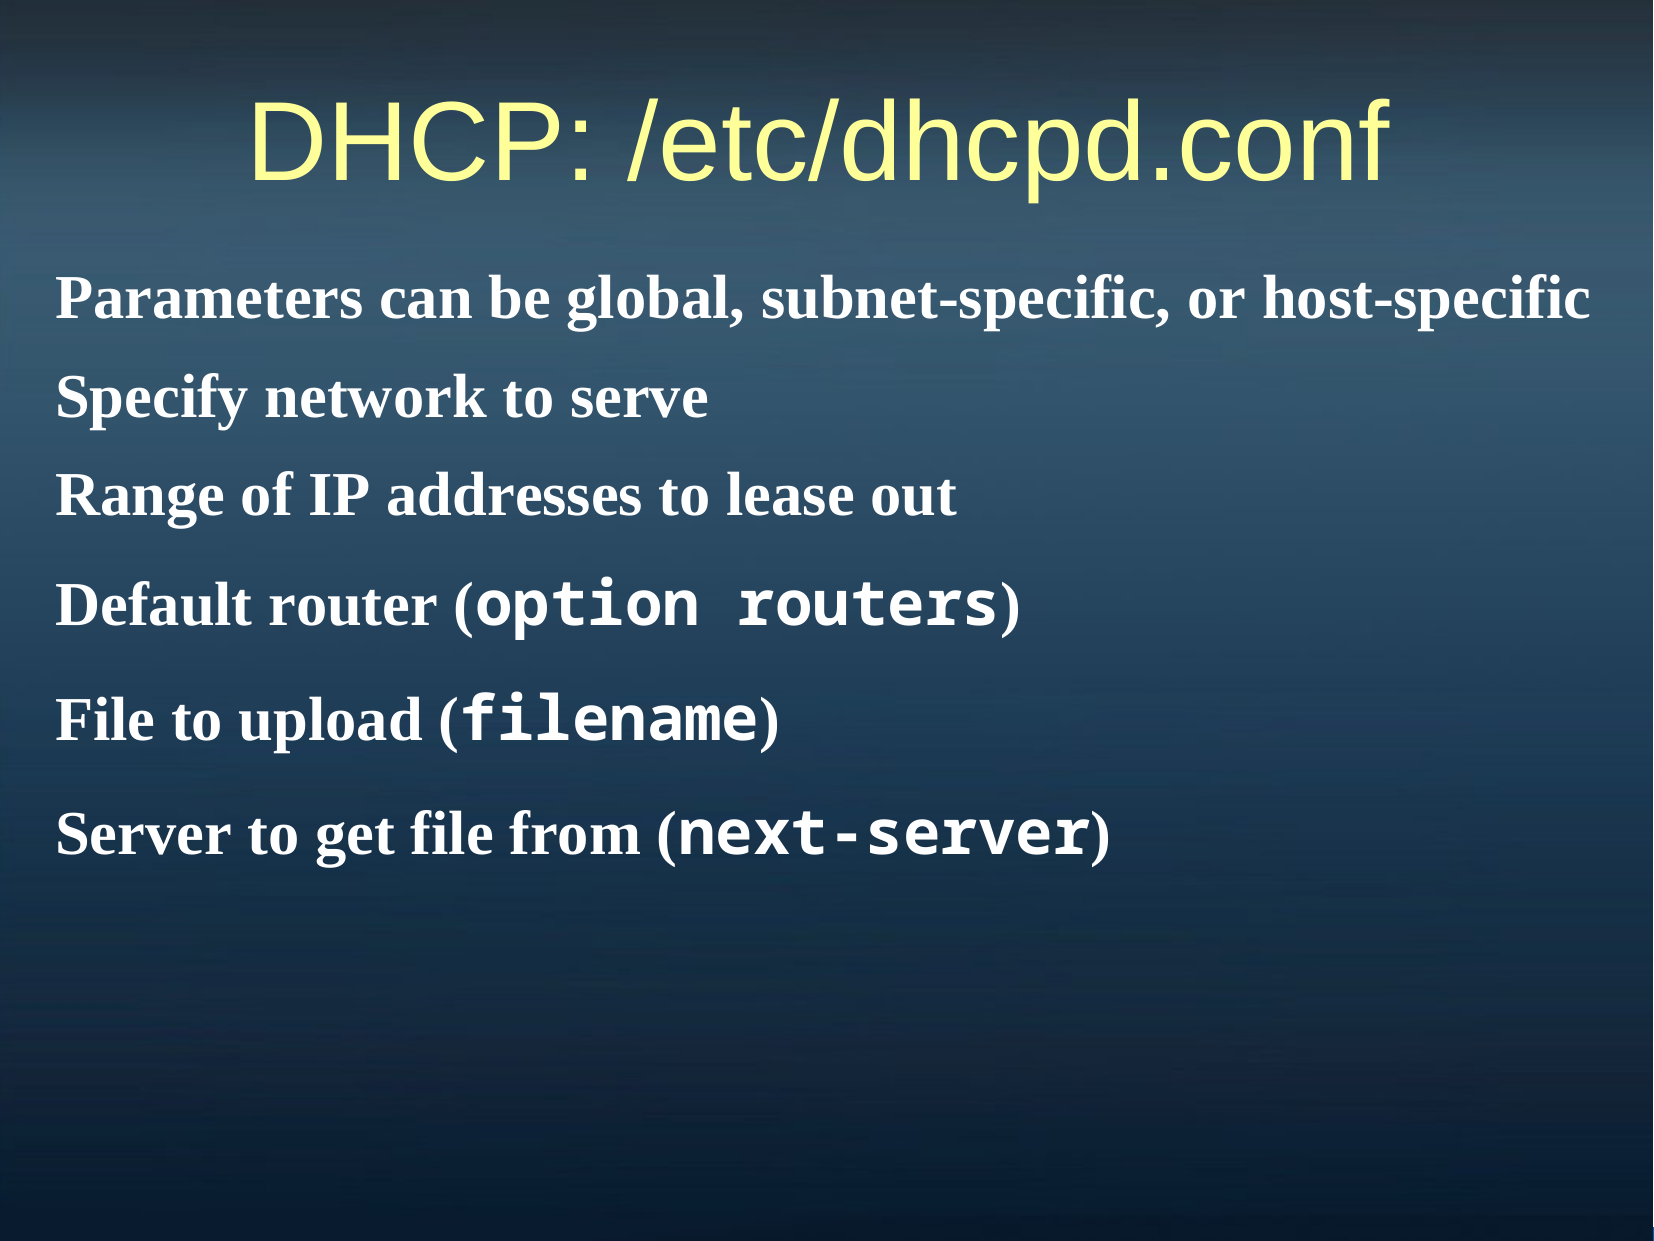

# DHCP: /etc/dhcpd.conf
Parameters can be global, subnet-specific, or host-specific
Specify network to serve
Range of IP addresses to lease out
Default router (option routers)
File to upload (filename)
Server to get file from (next-server)